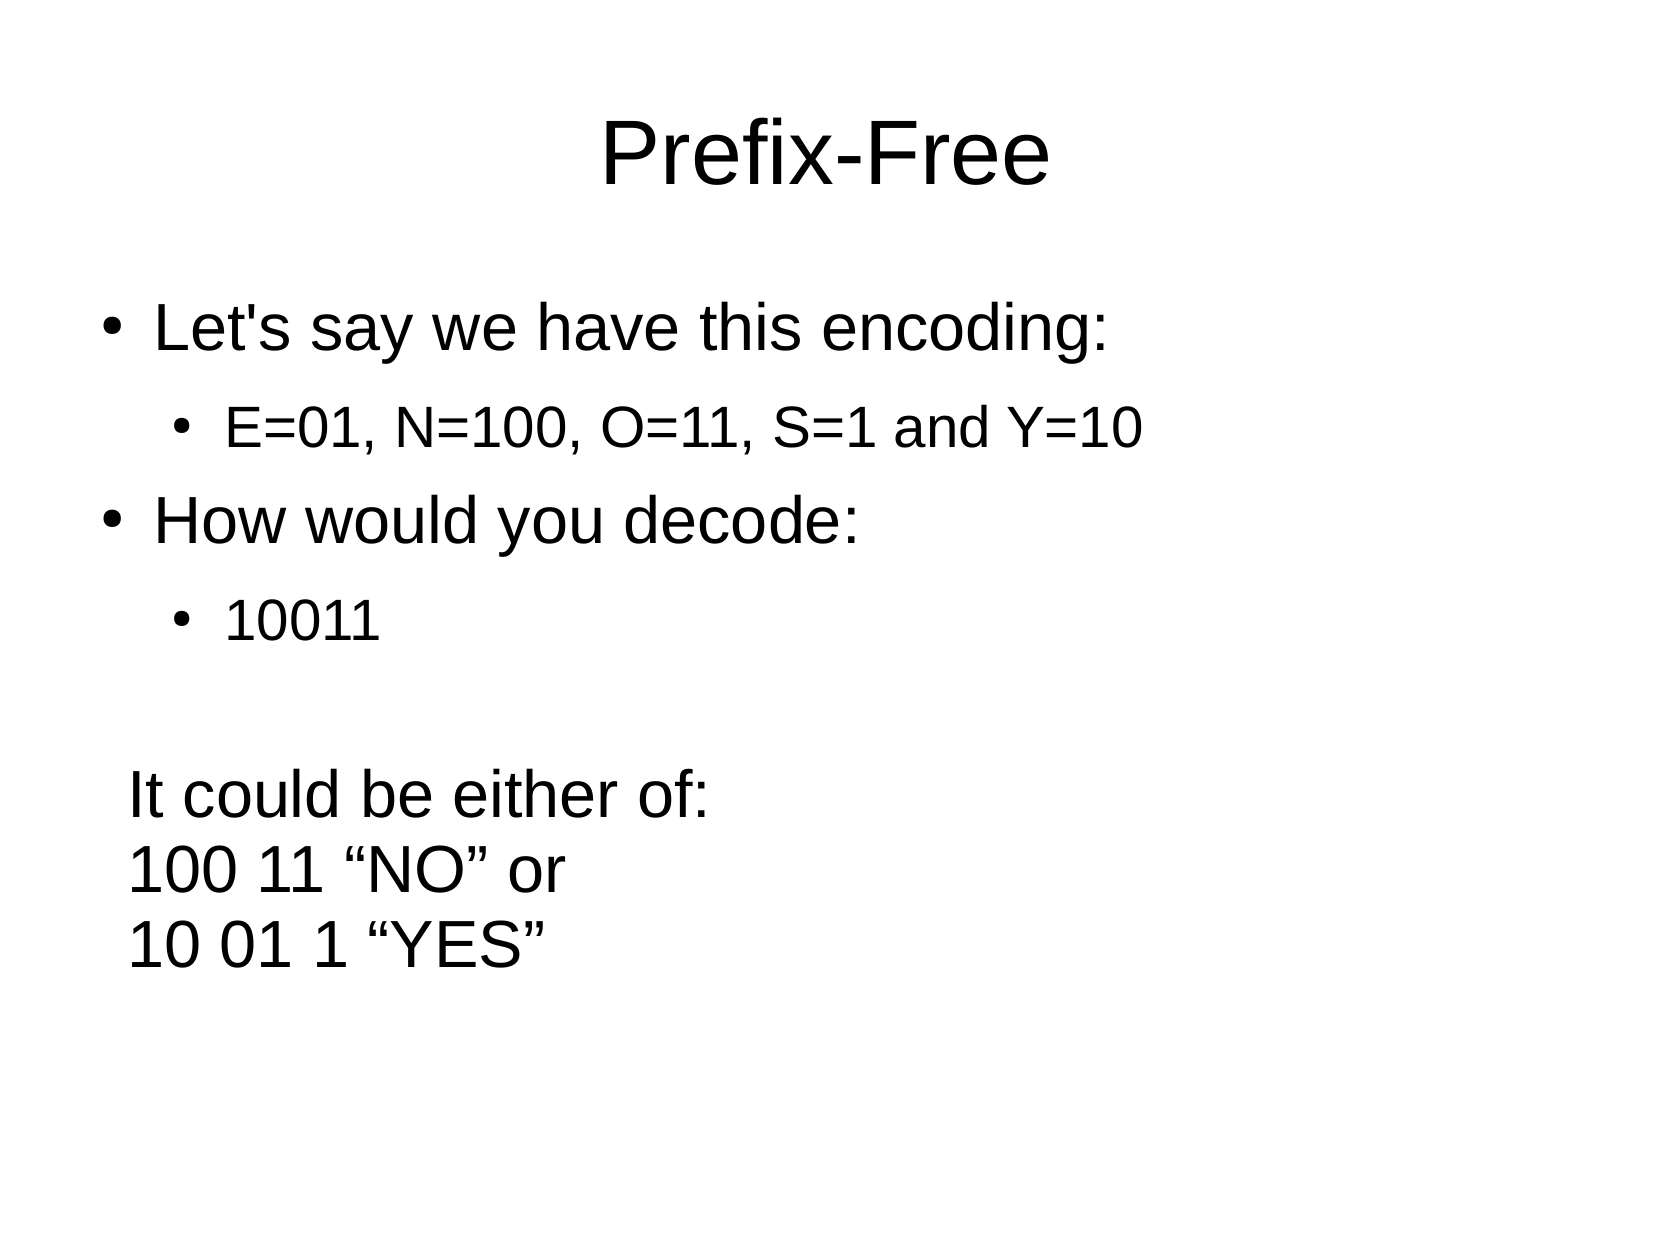

# Prefix-Free
Let's say we have this encoding:
E=01, N=100, O=11, S=1 and Y=10
How would you decode:
10011
It could be either of:
100 11 “NO” or
10 01 1 “YES”